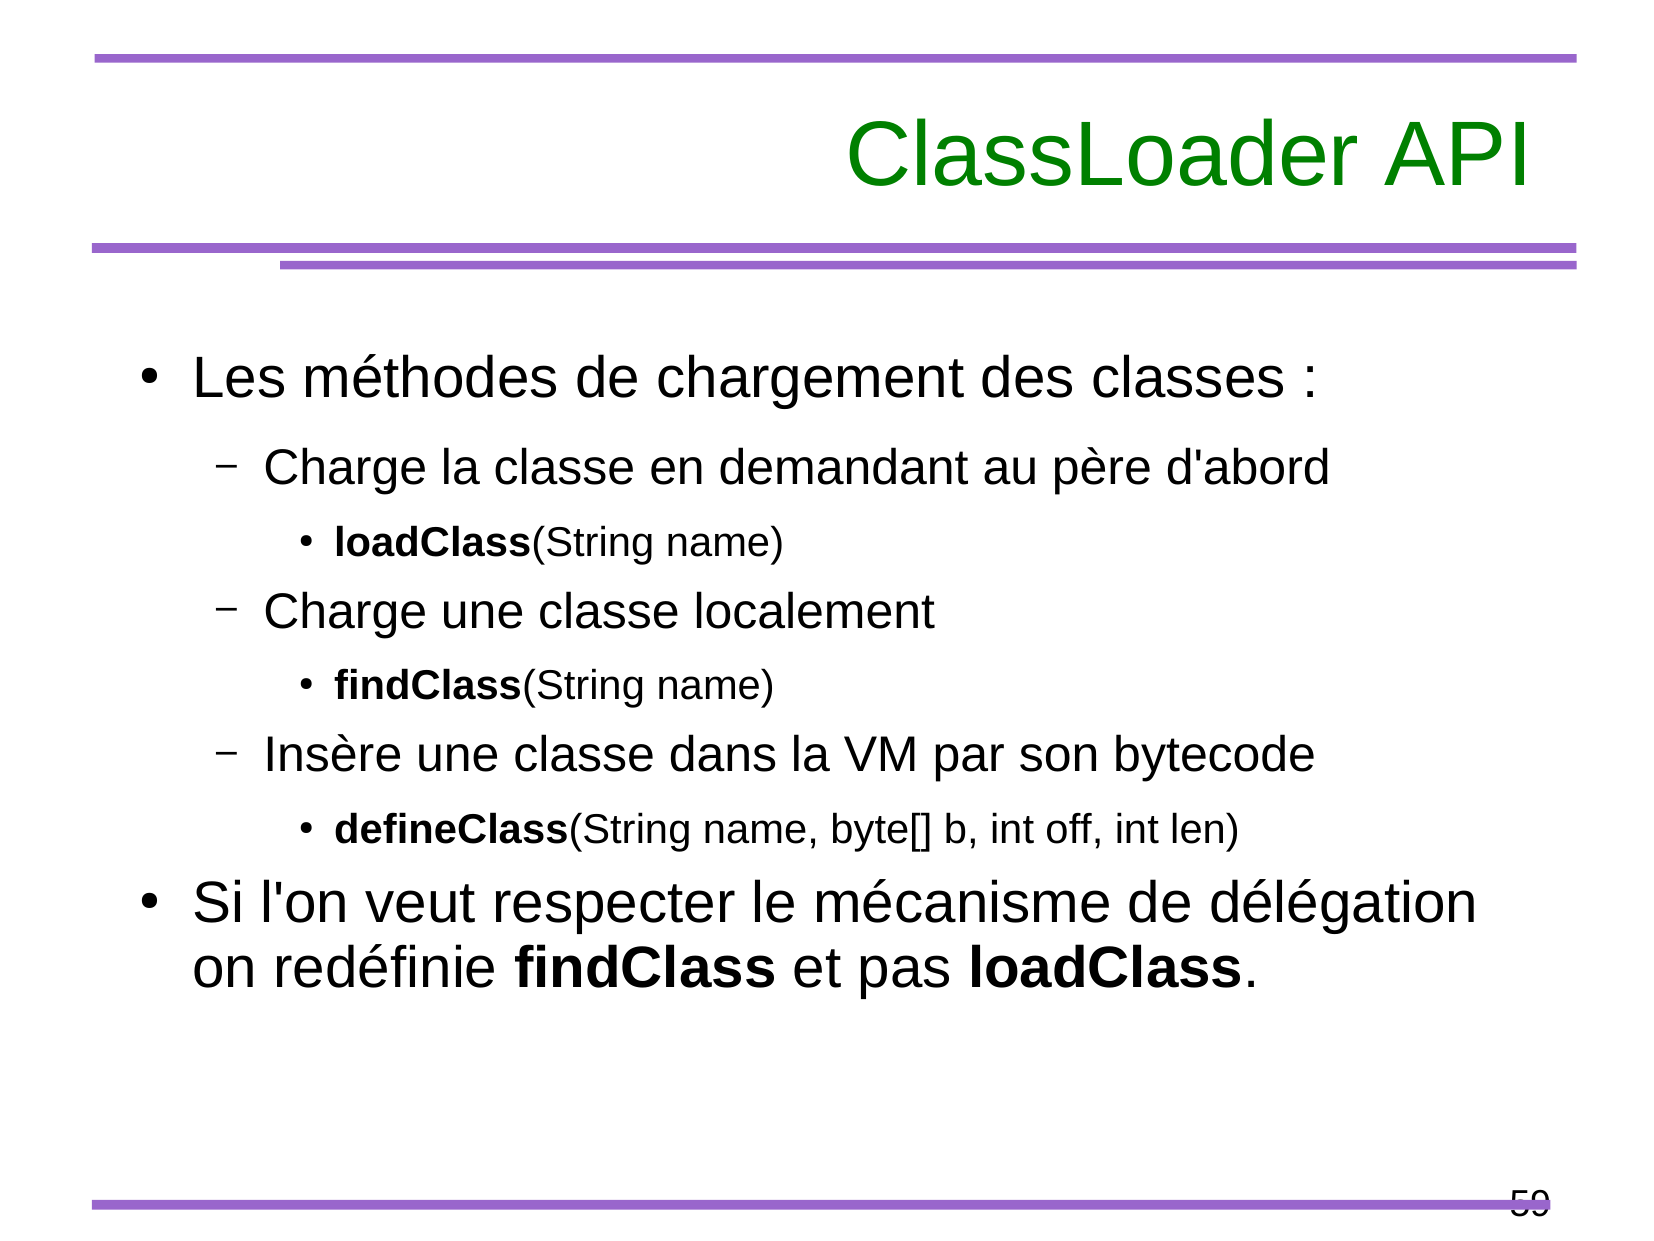

# ClassLoader API
Les méthodes de chargement des classes :
Charge la classe en demandant au père d'abord
loadClass(String name)
Charge une classe localement
findClass(String name)
Insère une classe dans la VM par son bytecode
defineClass(String name, byte[] b, int off, int len)
Si l'on veut respecter le mécanisme de délégation on redéfinie findClass et pas loadClass.